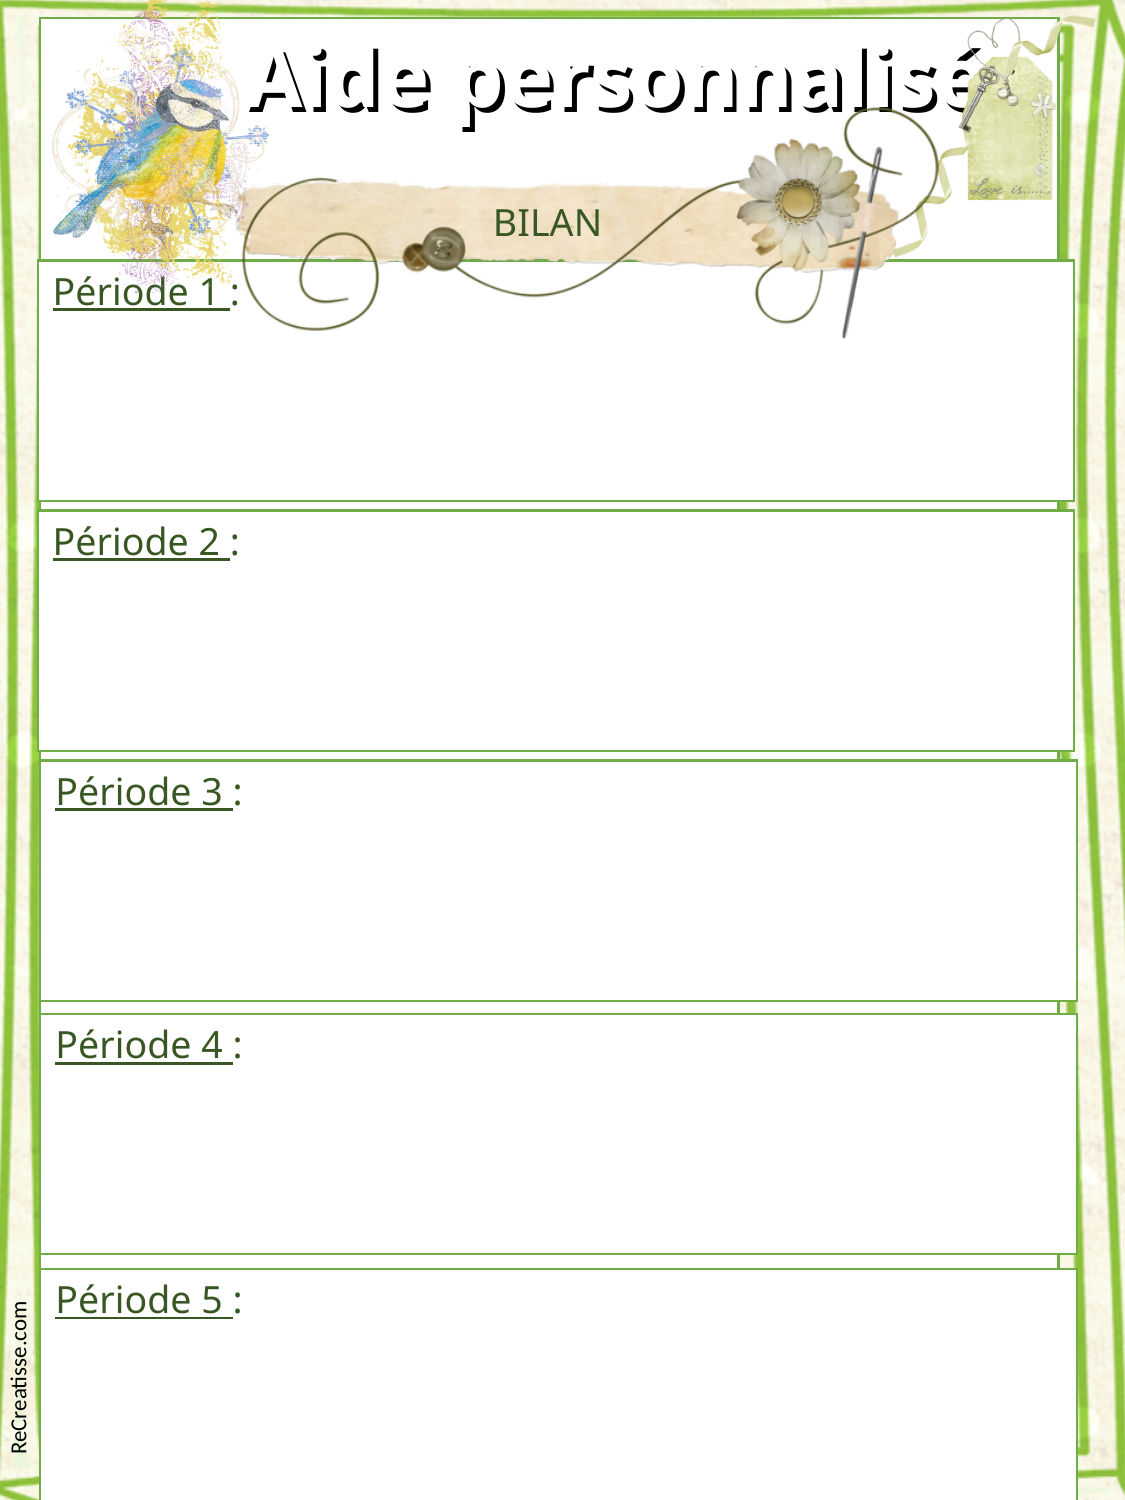

Aide personnalisée
BILAN
BILAN
Période 1 :
Période 2 :
Période 3 :
Période 4 :
Période 5 :
ReCreatisse.com